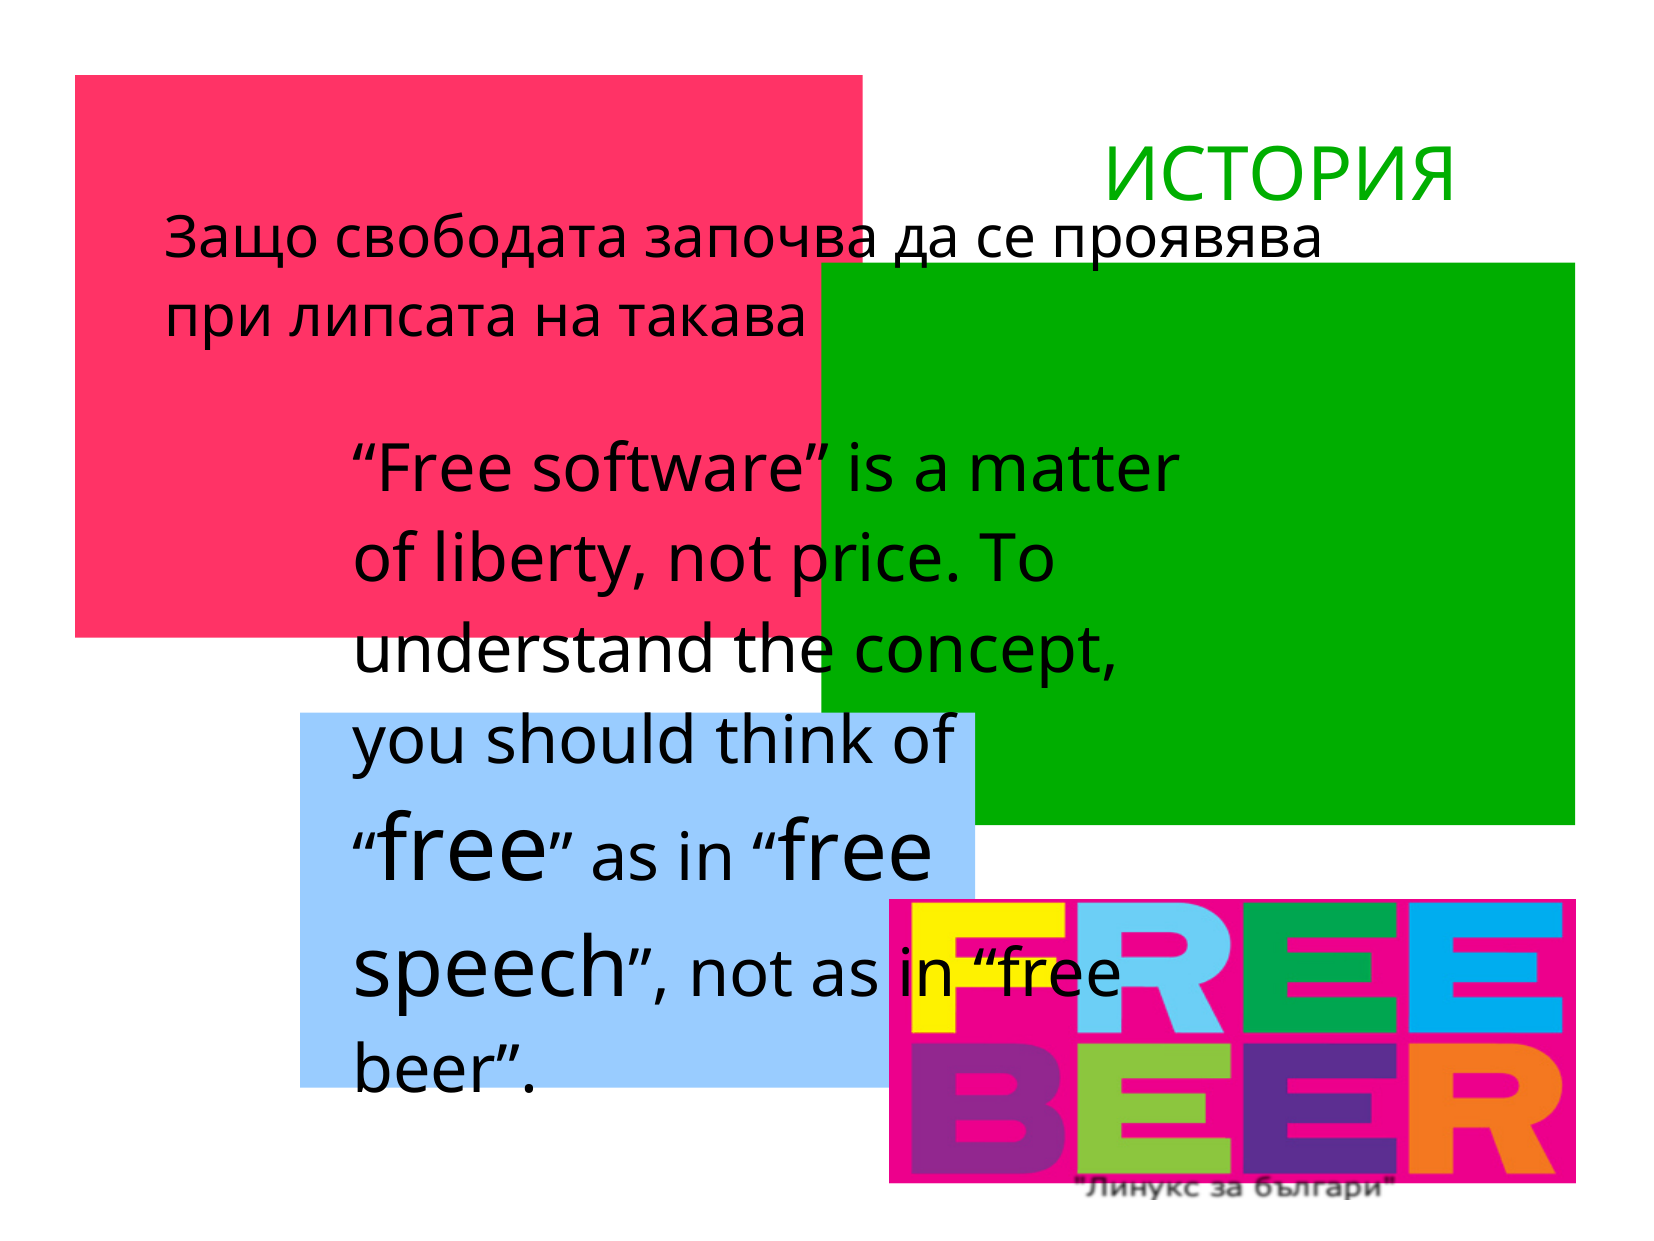

ИСТОРИЯ
Защо свободата започва да се проявява при липсата на такава
“Free software” is a matter of liberty, not price. To understand the concept, you should think of “free” as in “free speech”, not as in “free beer”.